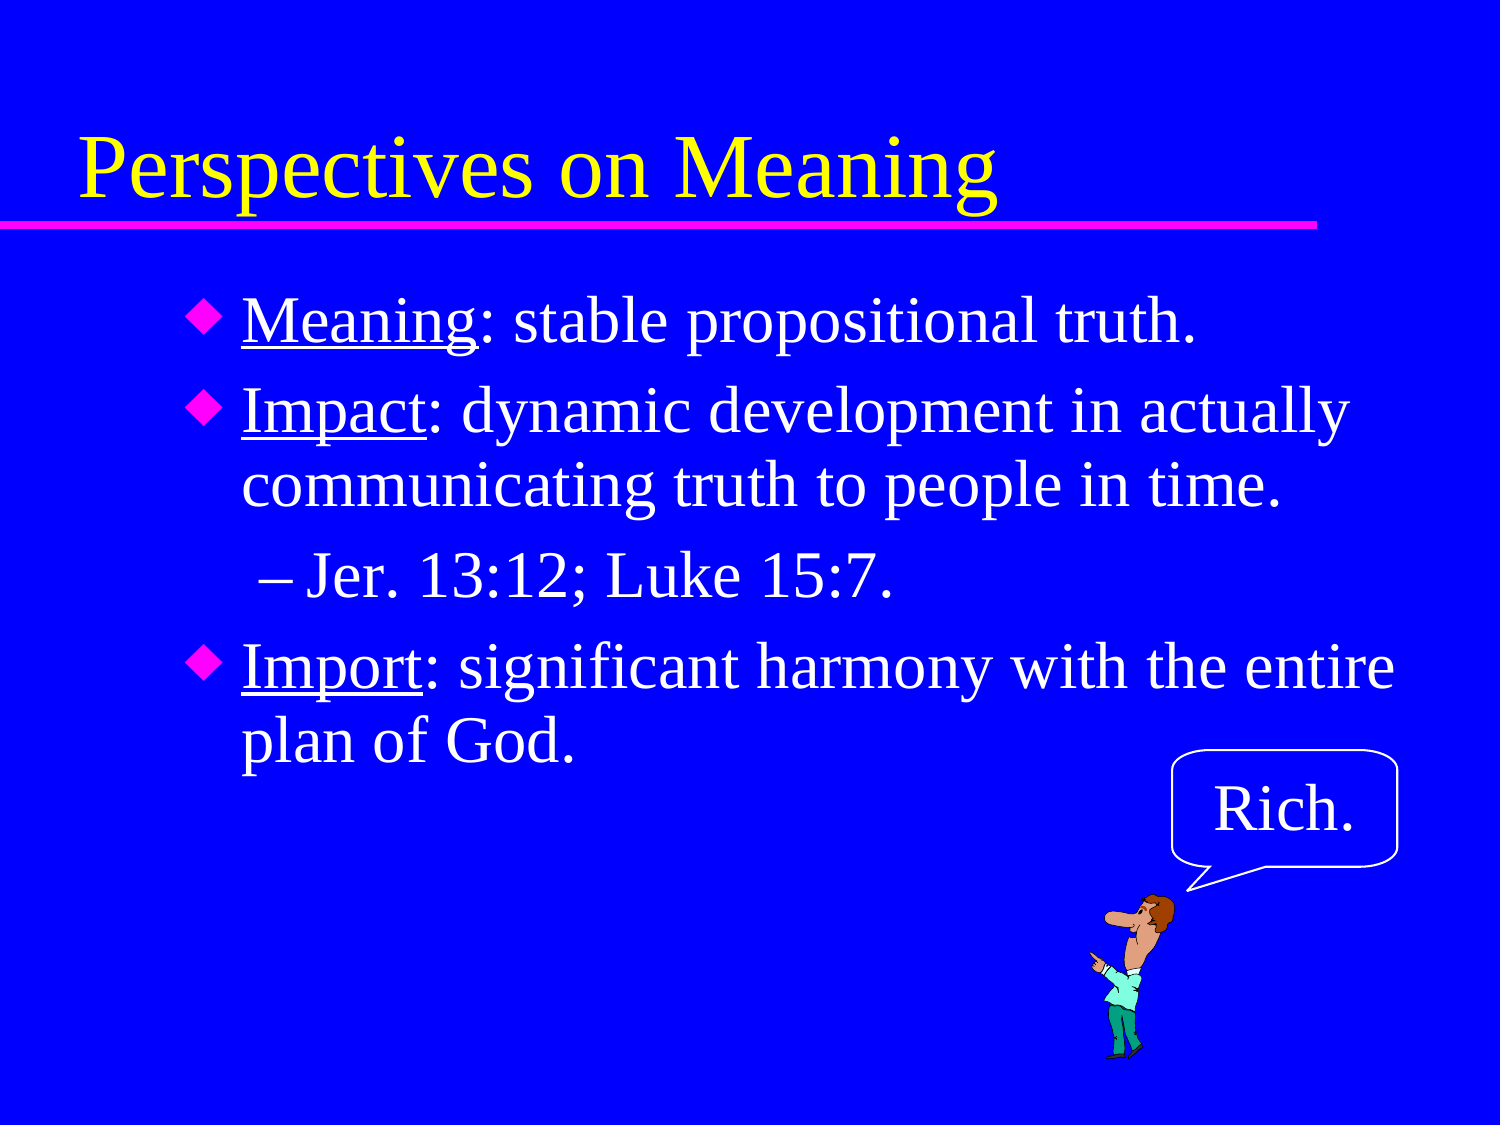

# Perspectives on Meaning
Meaning: stable propositional truth.
Impact: dynamic development in actually communicating truth to people in time.
Jer. 13:12; Luke 15:7.
Import: significant harmony with the entire plan of God.
Rich.